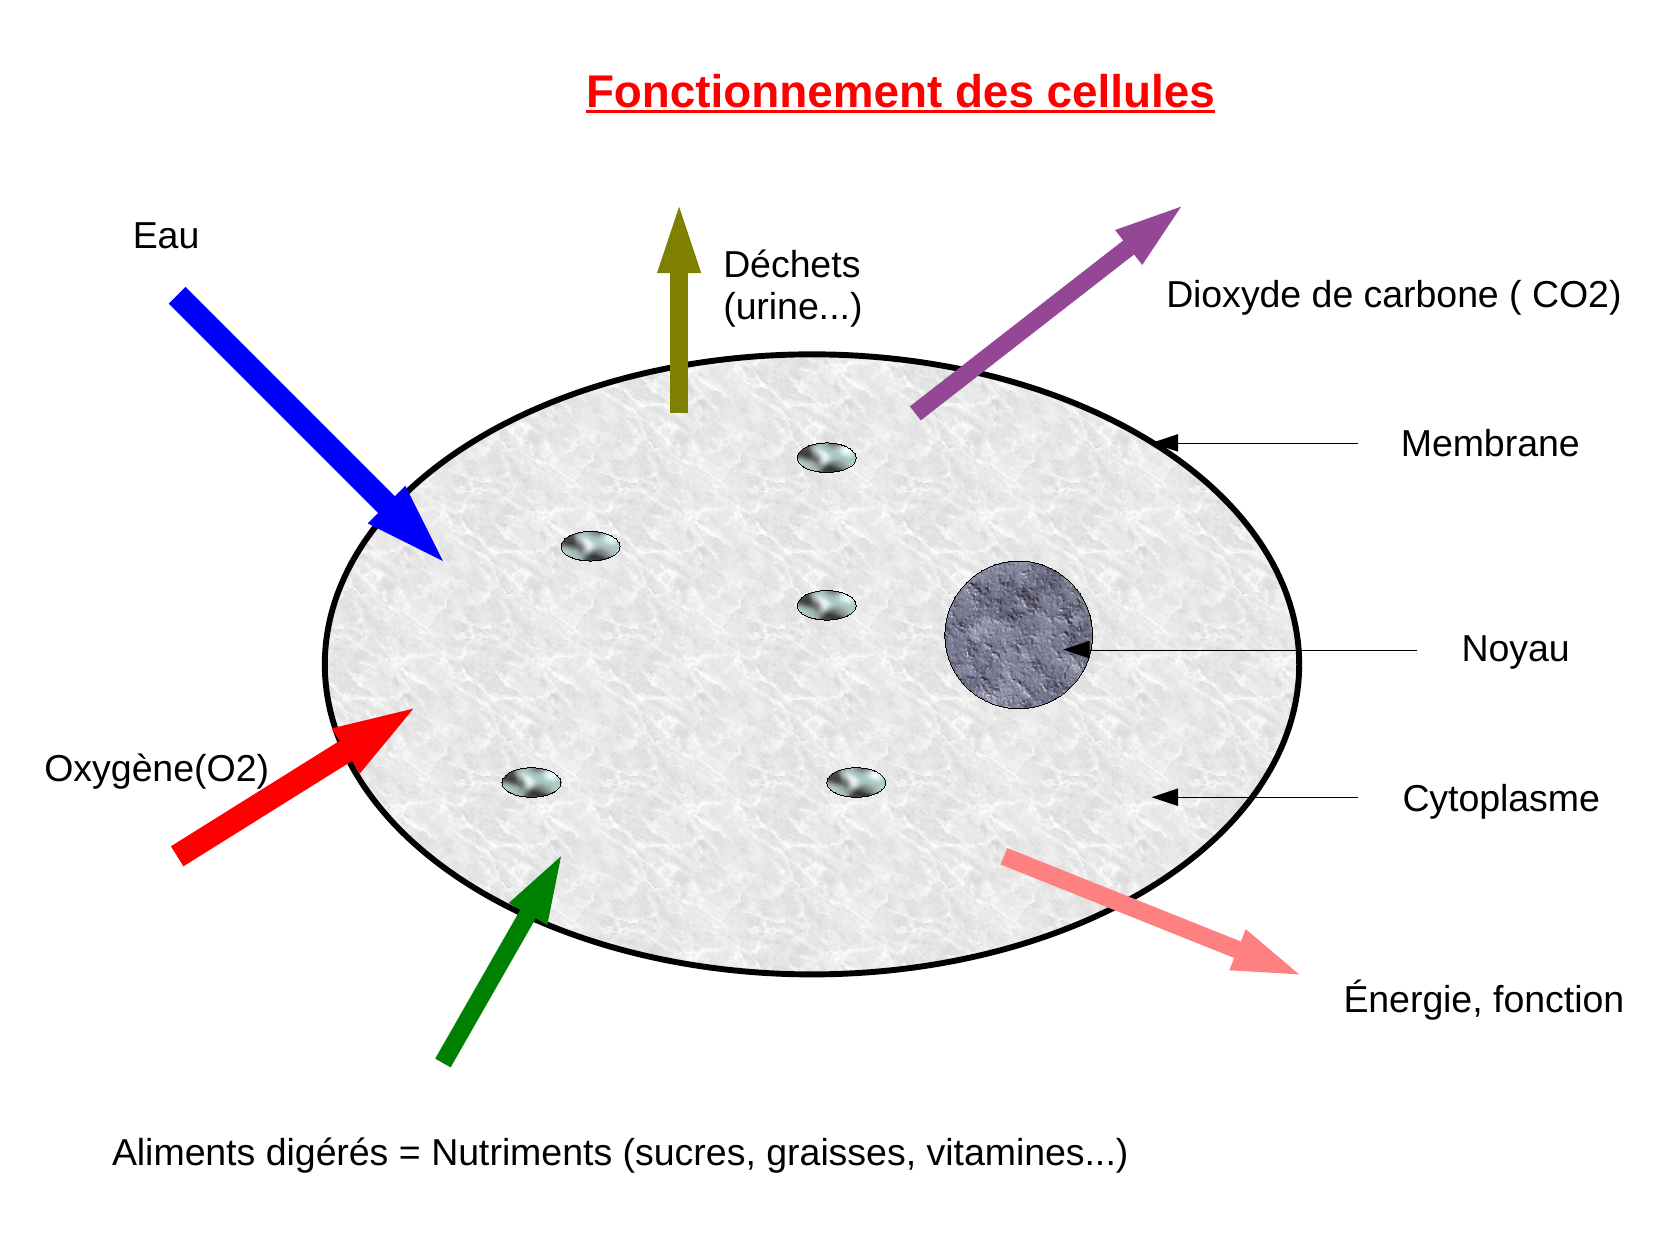

Fonctionnement des cellules
Eau
Déchets (urine...)
Dioxyde de carbone ( CO2)
Membrane
Noyau
Oxygène(O2)
Cytoplasme
Énergie, fonction
Aliments digérés = Nutriments (sucres, graisses, vitamines...)